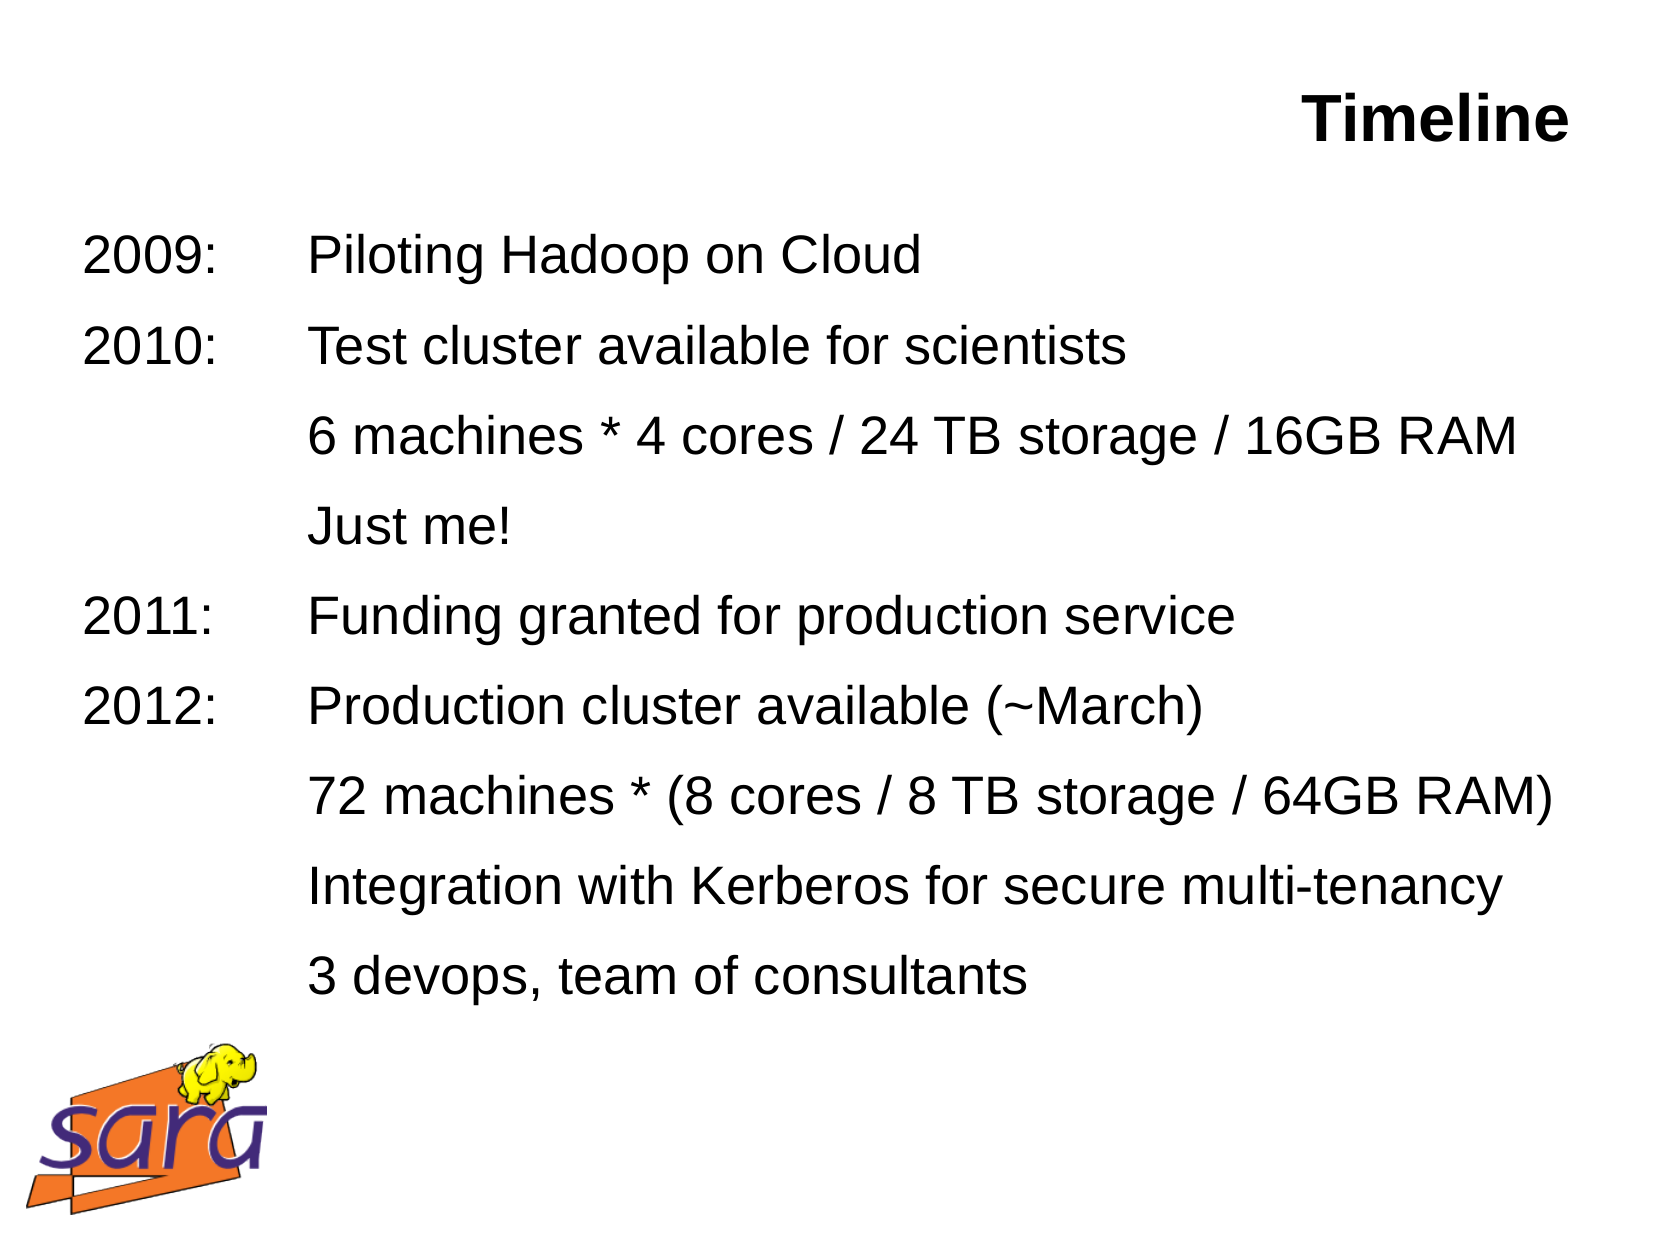

# Timeline
2009:		Piloting Hadoop on Cloud
2010:		Test cluster available for scientists
 			6 machines * 4 cores / 24 TB storage / 16GB RAM
 			Just me!
2011:		Funding granted for production service
2012:		Production cluster available (~March)
 			72 machines * (8 cores / 8 TB storage / 64GB RAM)
 			Integration with Kerberos for secure multi-tenancy
 			3 devops, team of consultants